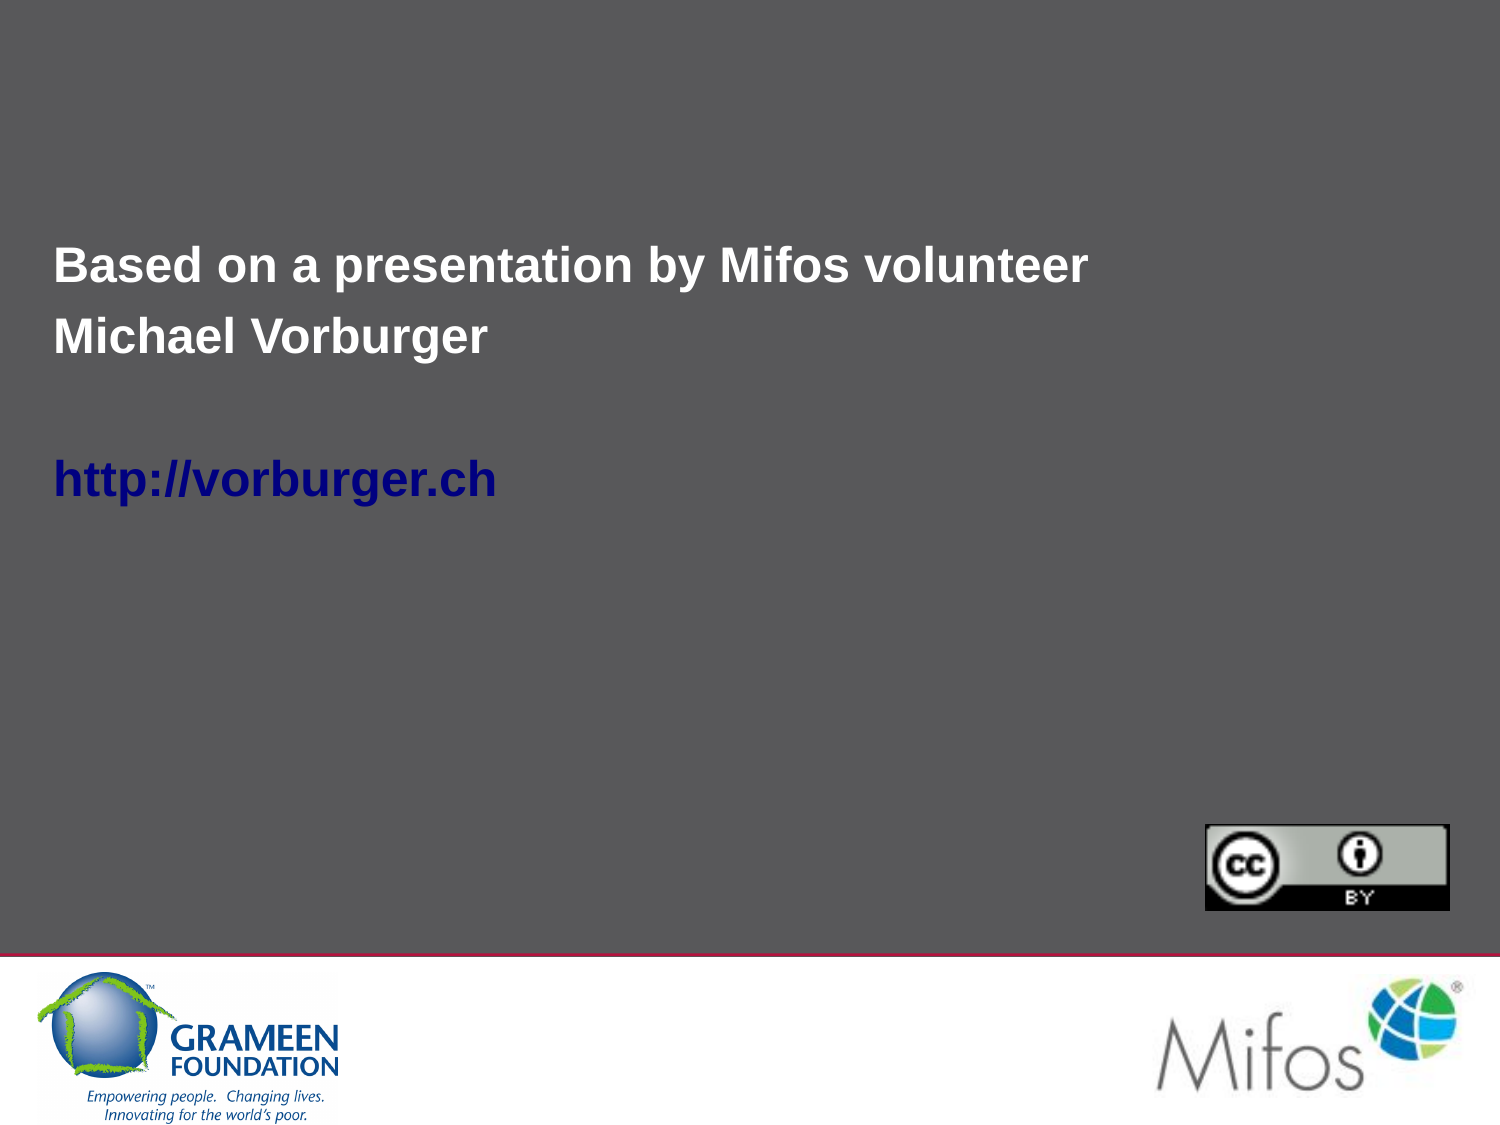

# Based on a presentation by Mifos volunteer
Michael Vorburger
http://vorburger.ch